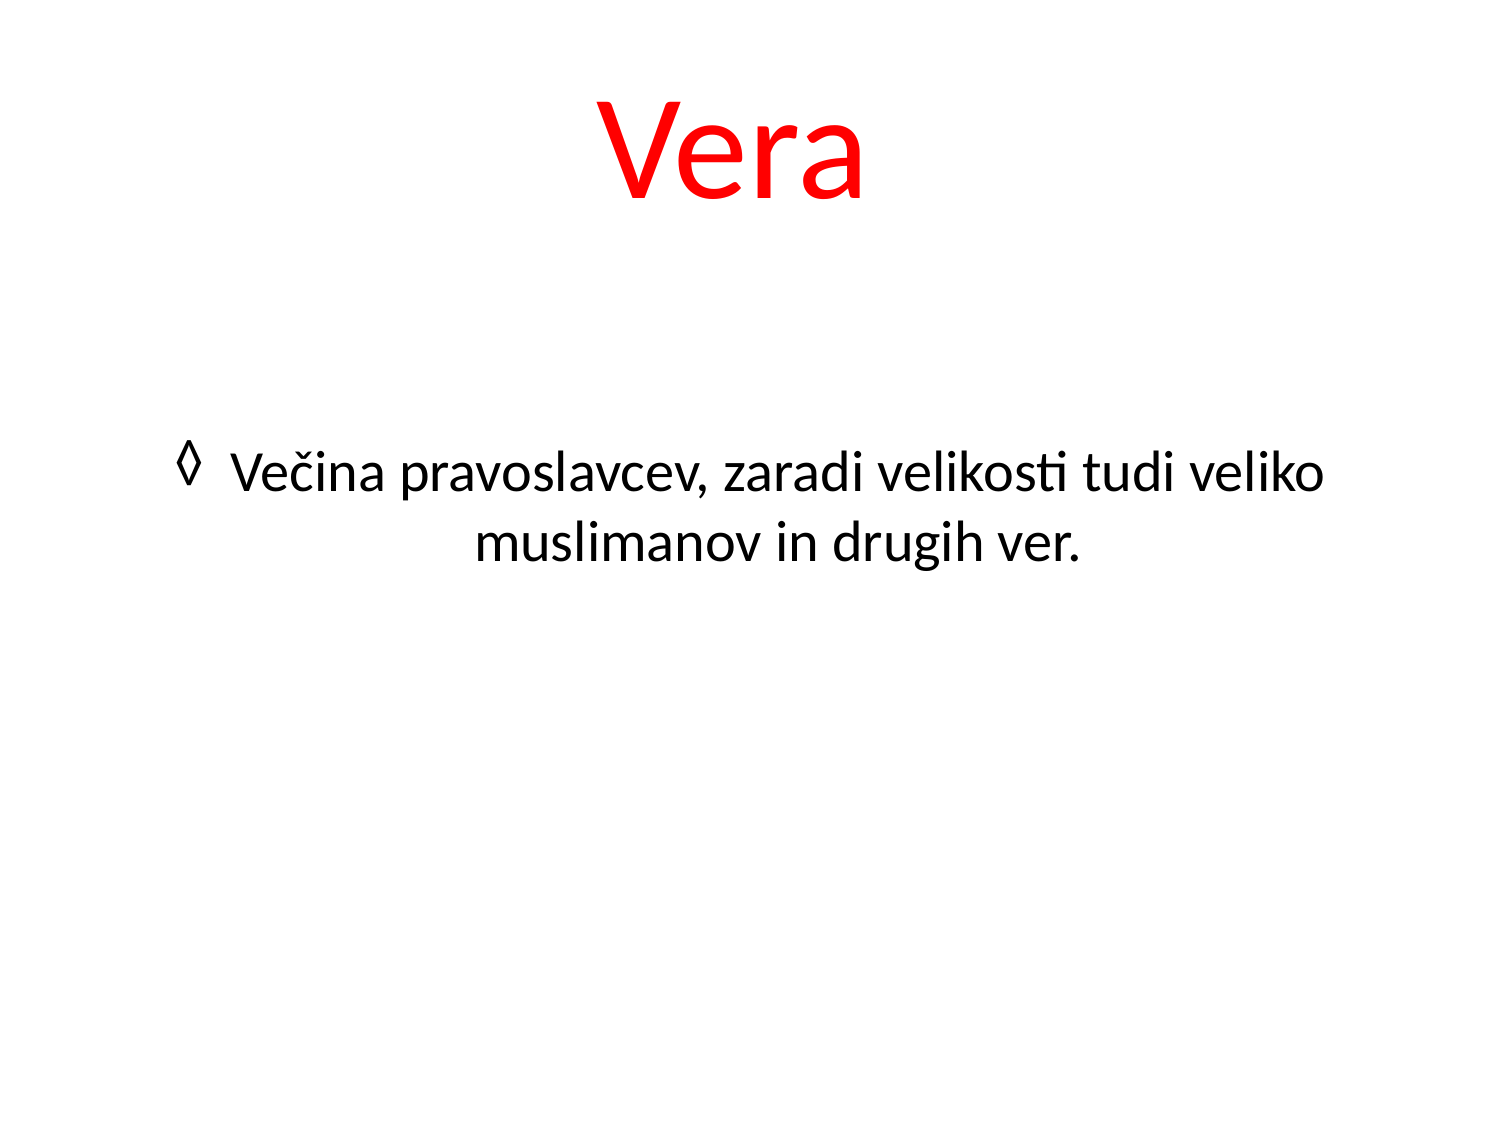

# Vera
Večina pravoslavcev, zaradi velikosti tudi veliko muslimanov in drugih ver.